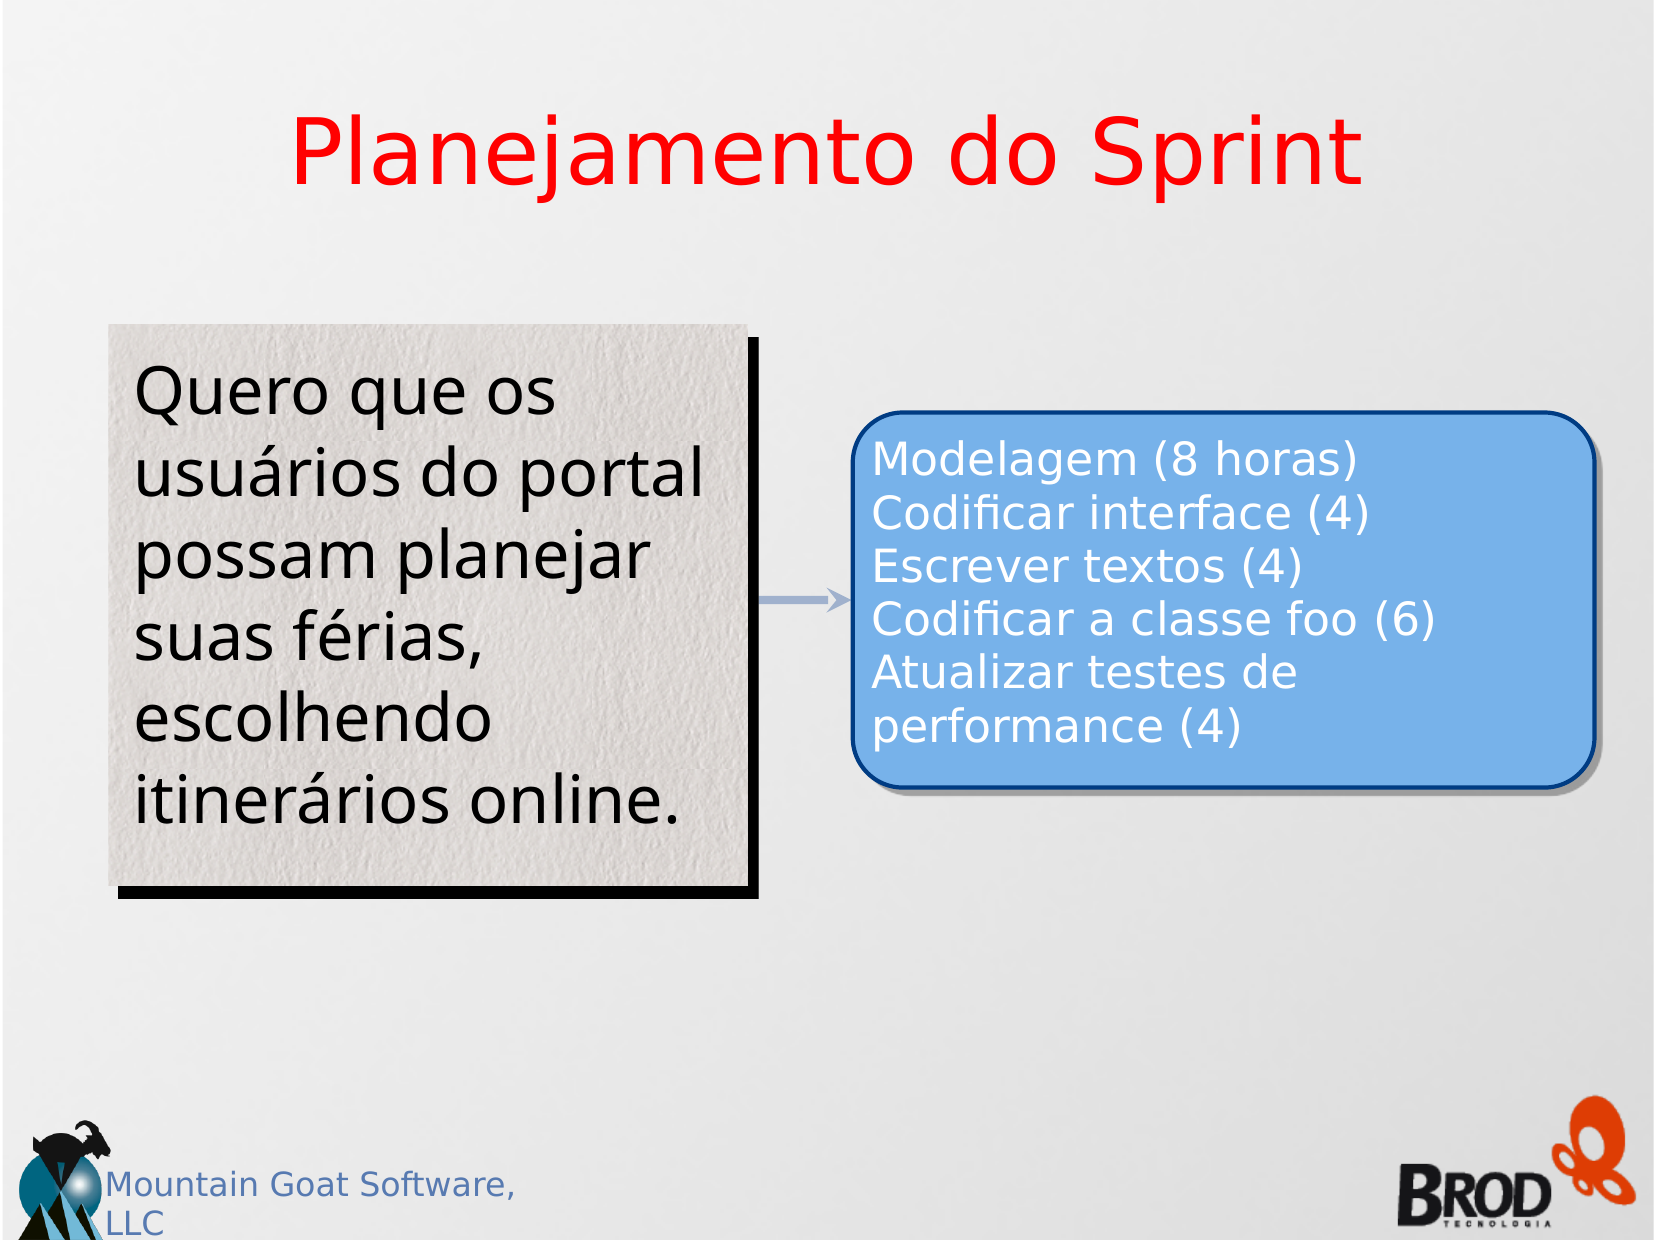

# Planejamento do Sprint
Quero que os usuários do portal possam planejar suas férias, escolhendo itinerários online.
Modelagem (8 horas)
Codificar interface (4)
Escrever textos (4)
Codificar a classe foo (6)
Atualizar testes de performance (4)